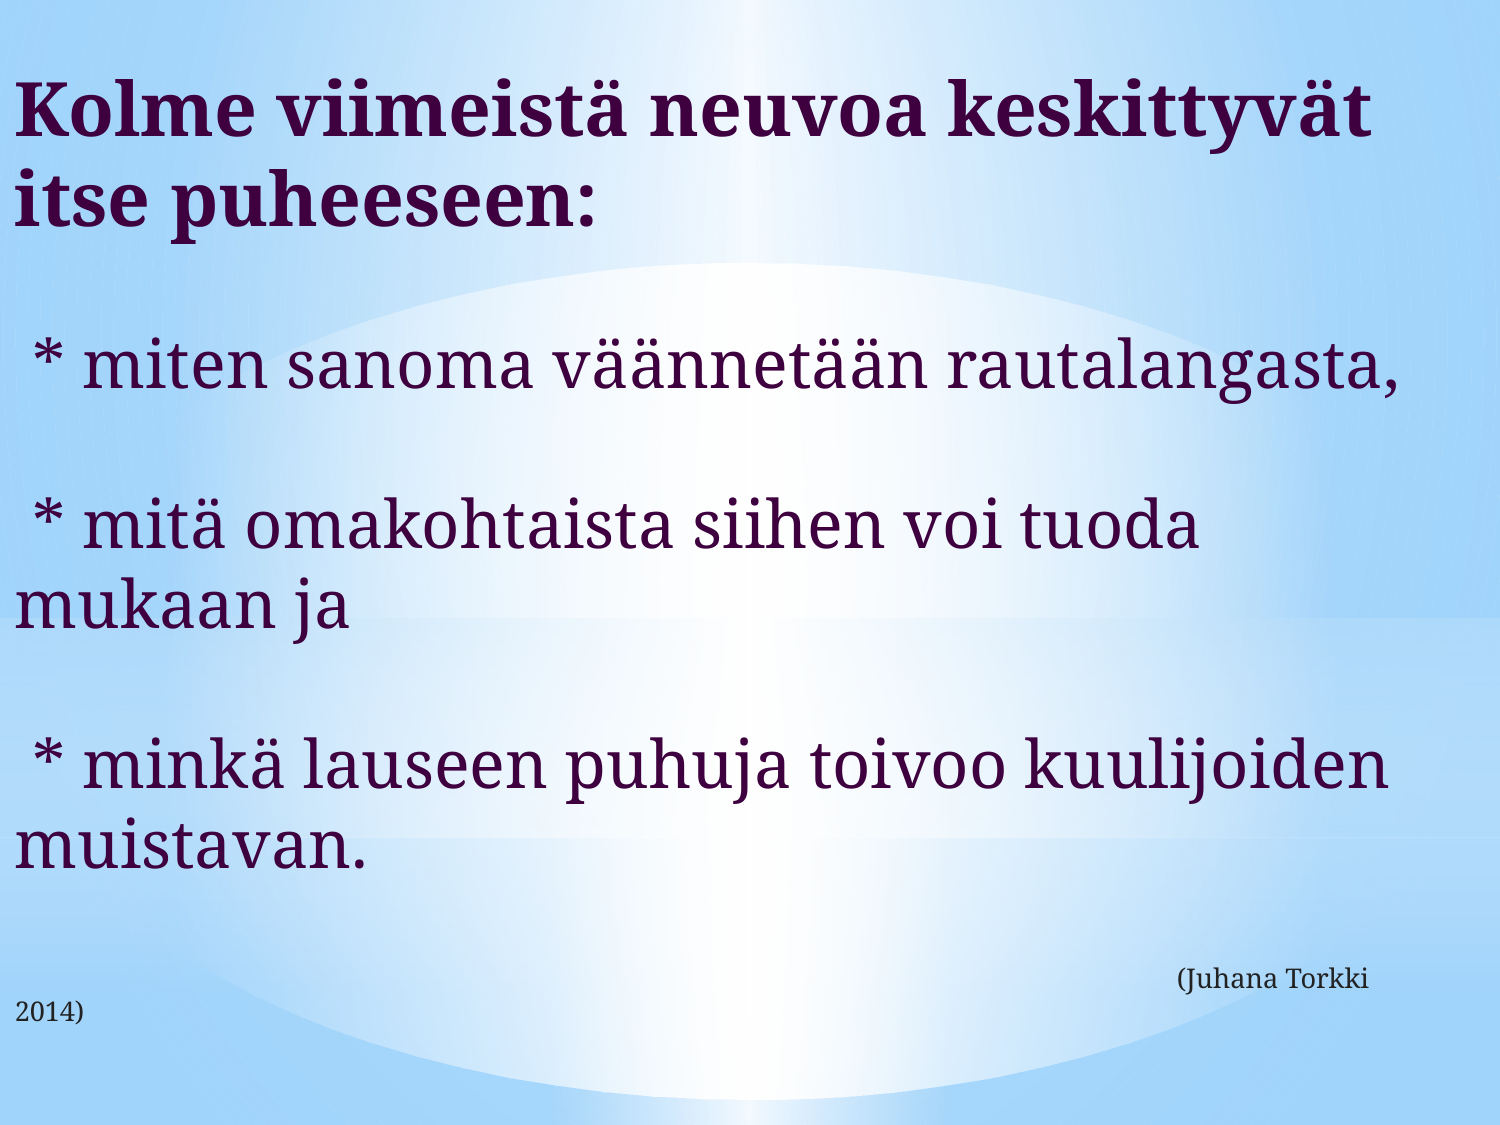

Kolme viimeistä neuvoa keskittyvät itse puheeseen:
 * miten sanoma väännetään rautalangasta,
 * mitä omakohtaista siihen voi tuoda mukaan ja
 * minkä lauseen puhuja toivoo kuulijoiden muistavan.
 (Juhana Torkki 2014)